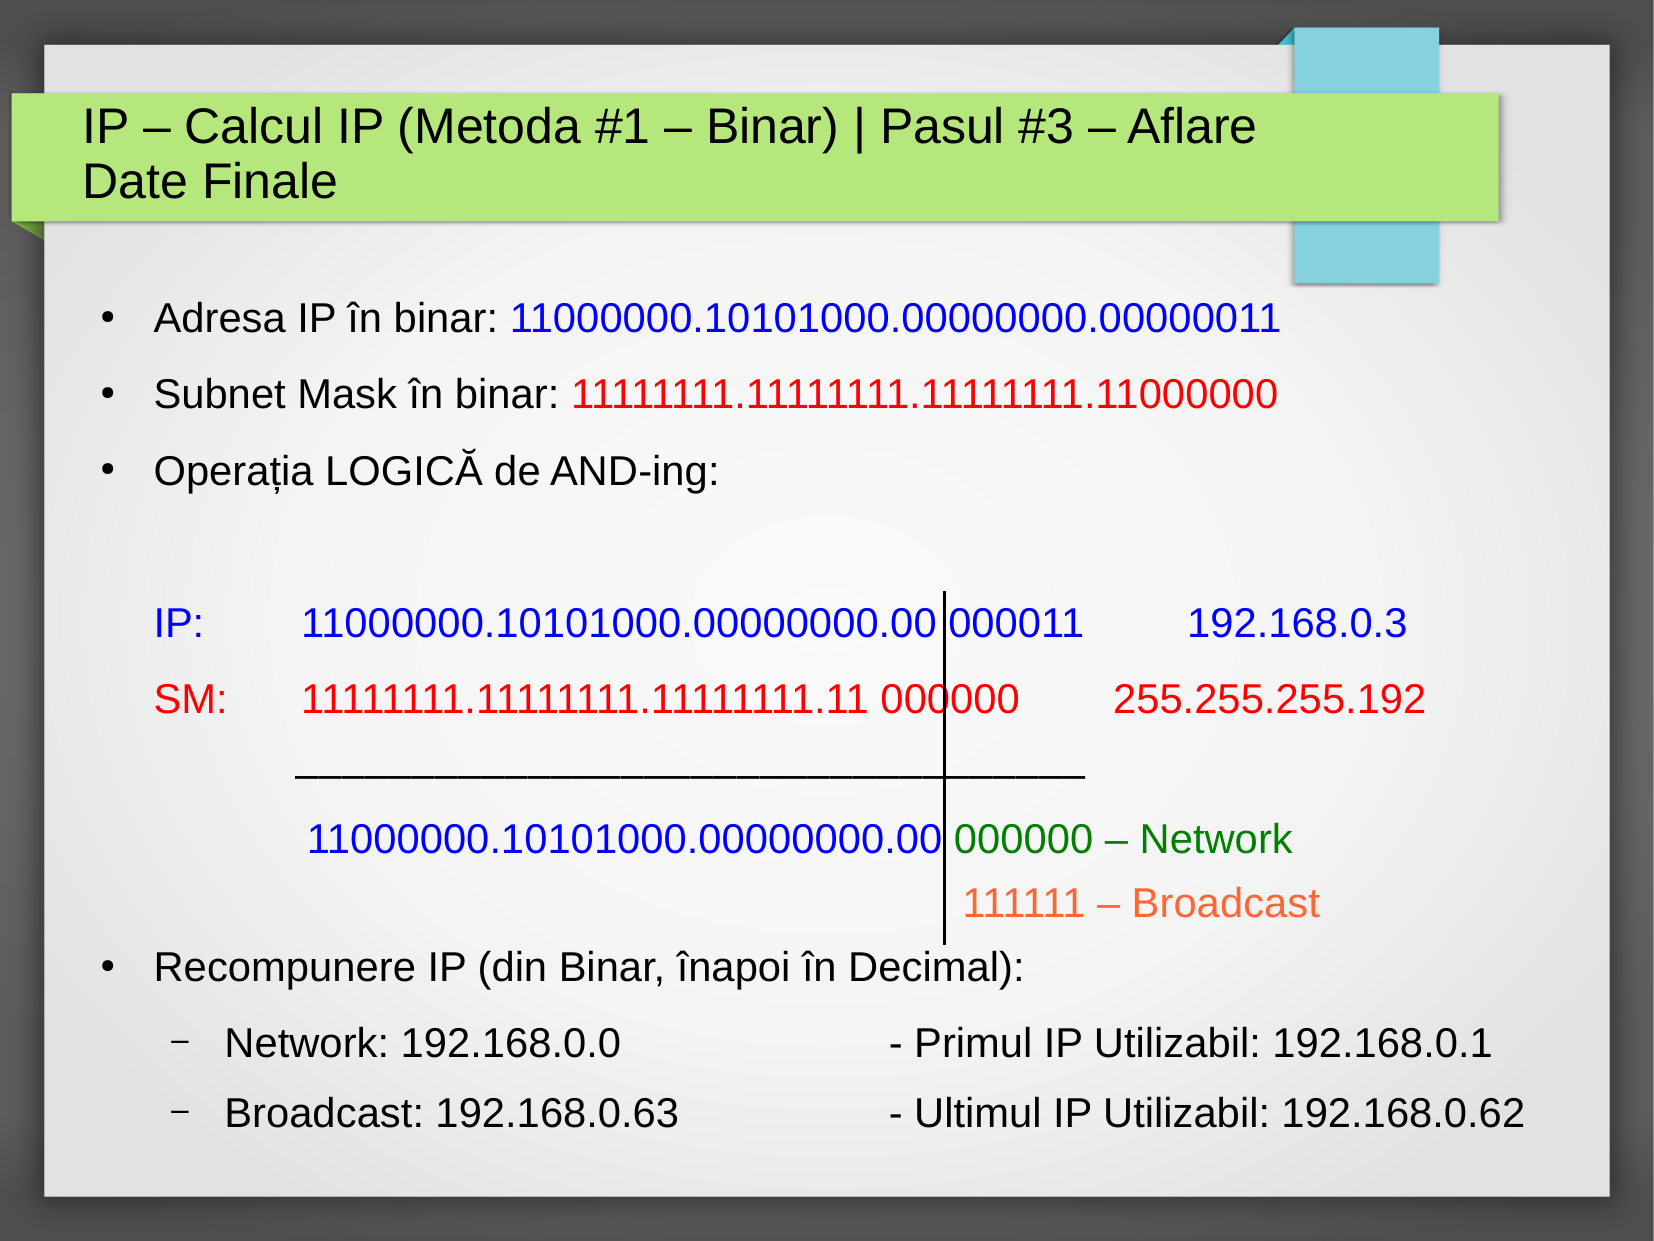

# IP – Calcul IP (Metoda #1 – Binar) | Pasul #3 – Aflare Date Finale
Adresa IP în binar: 11000000.10101000.00000000.00000011
Subnet Mask în binar: 11111111.11111111.11111111.11000000
Operația LOGICĂ de AND-ing:
IP:		11000000.10101000.00000000.00 000011		192.168.0.3
SM:	11111111.11111111.11111111.11 000000		255.255.255.192
––––––––––––––––––––––––––––––––––
 11000000.10101000.00000000.00 000000 – Network
 111111 – Broadcast
Recompunere IP (din Binar, înapoi în Decimal):
Network: 192.168.0.0				- Primul IP Utilizabil: 192.168.0.1
Broadcast: 192.168.0.63			- Ultimul IP Utilizabil: 192.168.0.62